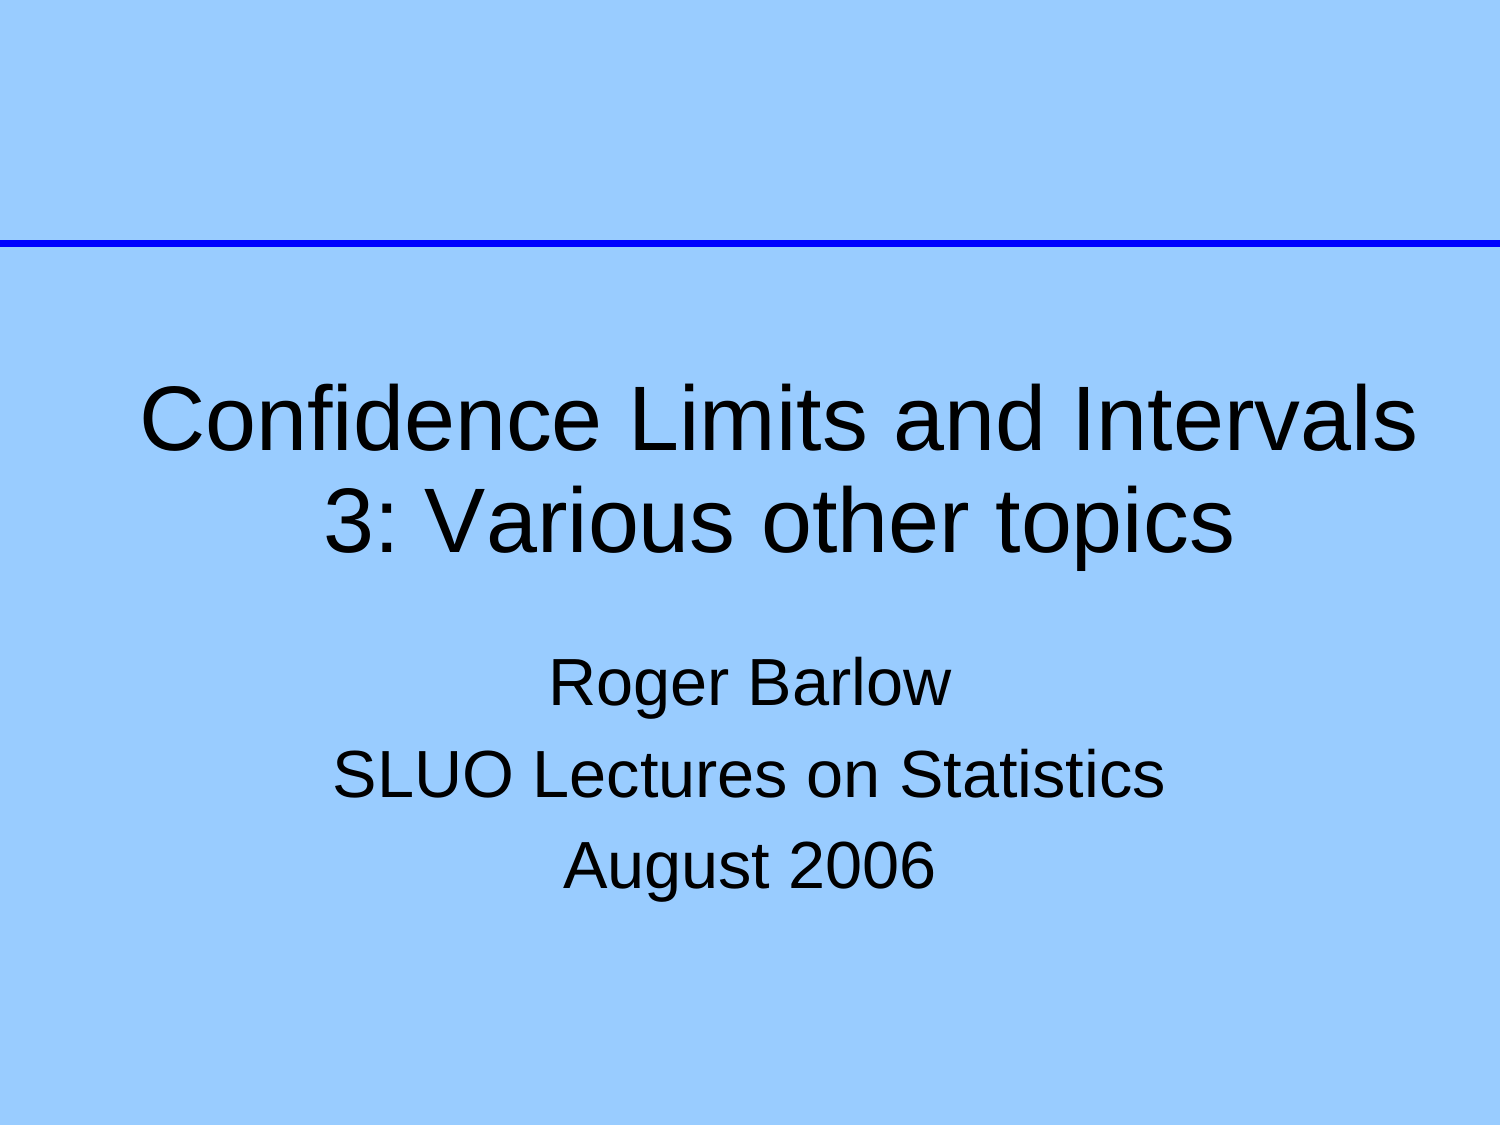

# Confidence Limits and Intervals 3: Various other topics
Roger Barlow
SLUO Lectures on Statistics
August 2006